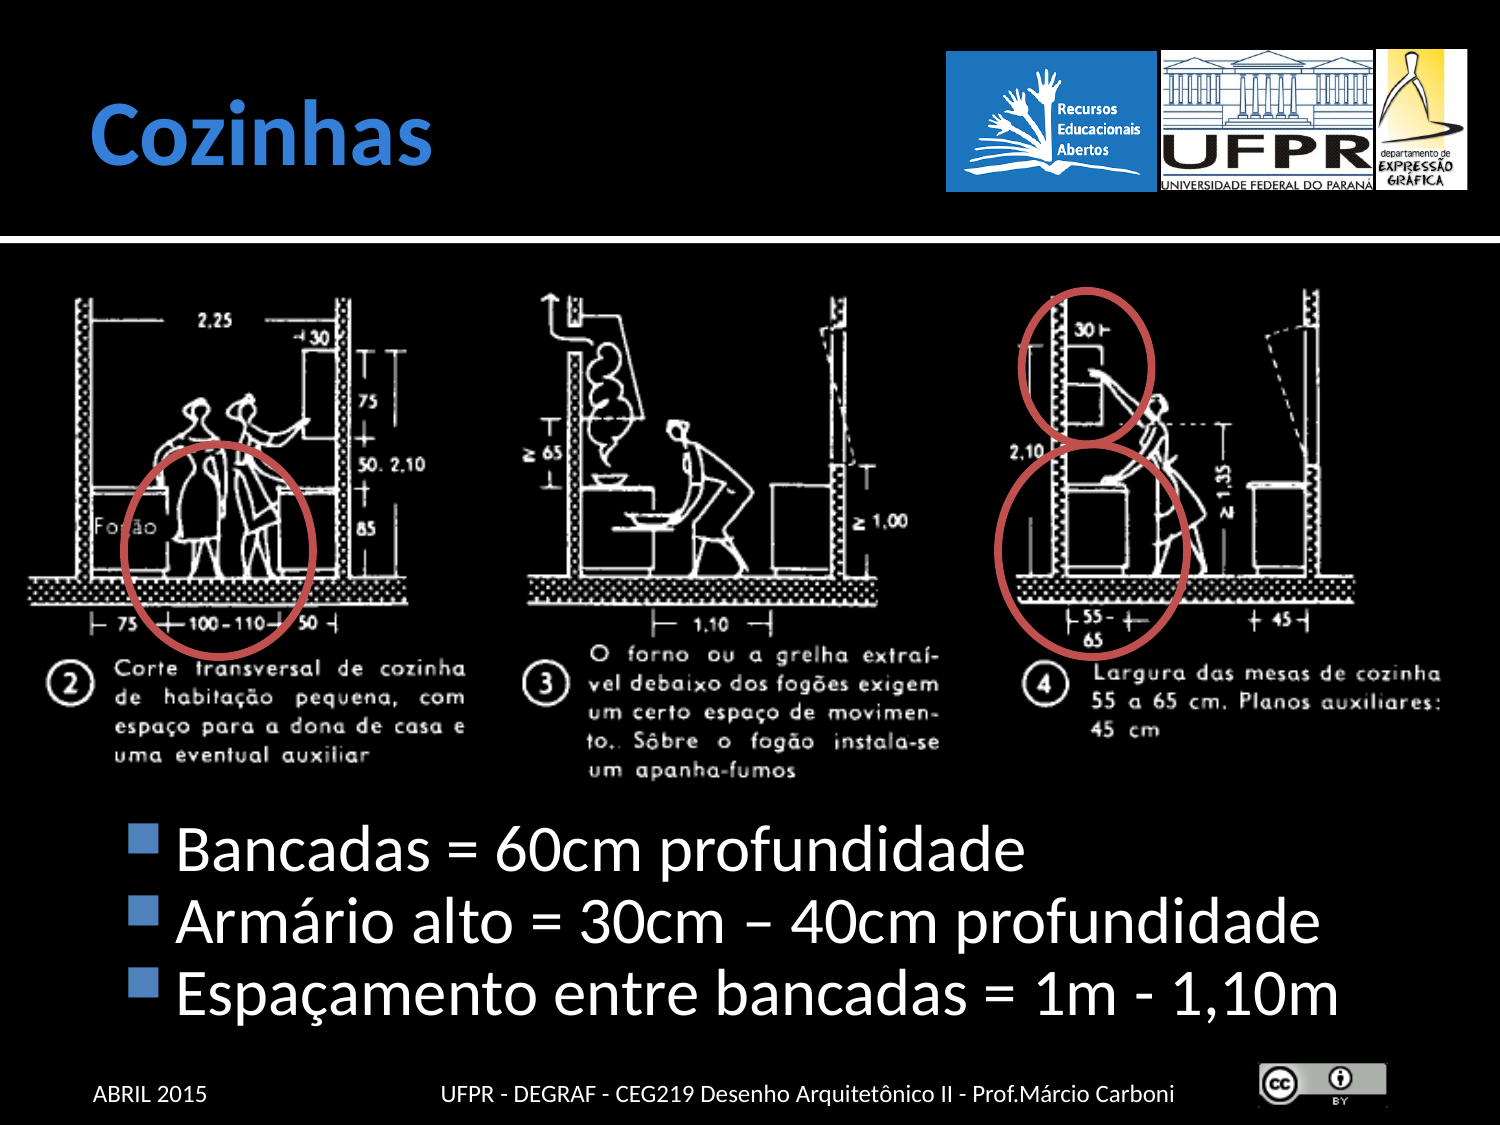

# Cozinhas
Bancadas = 60cm profundidade
Armário alto = 30cm – 40cm profundidade
Espaçamento entre bancadas = 1m - 1,10m
ABRIL 2015
UFPR - DEGRAF - CEG219 Desenho Arquitetônico II - Prof.Márcio Carboni